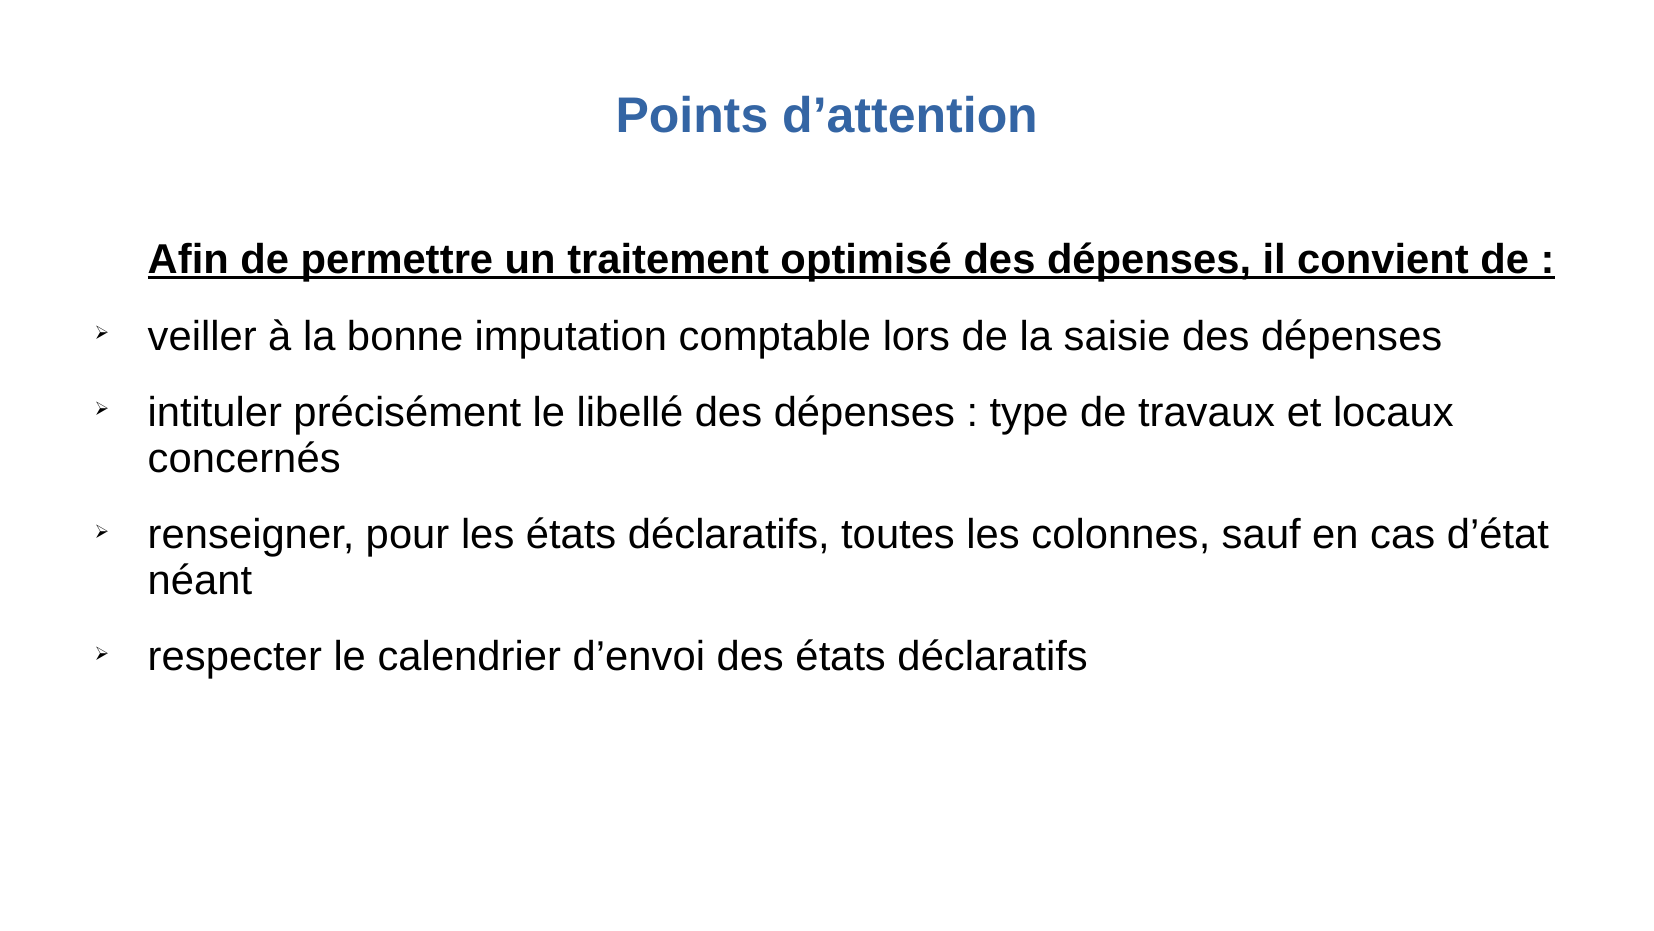

# Points d’attention
Afin de permettre un traitement optimisé des dépenses, il convient de :
veiller à la bonne imputation comptable lors de la saisie des dépenses
intituler précisément le libellé des dépenses : type de travaux et locaux concernés
renseigner, pour les états déclaratifs, toutes les colonnes, sauf en cas d’état néant
respecter le calendrier d’envoi des états déclaratifs